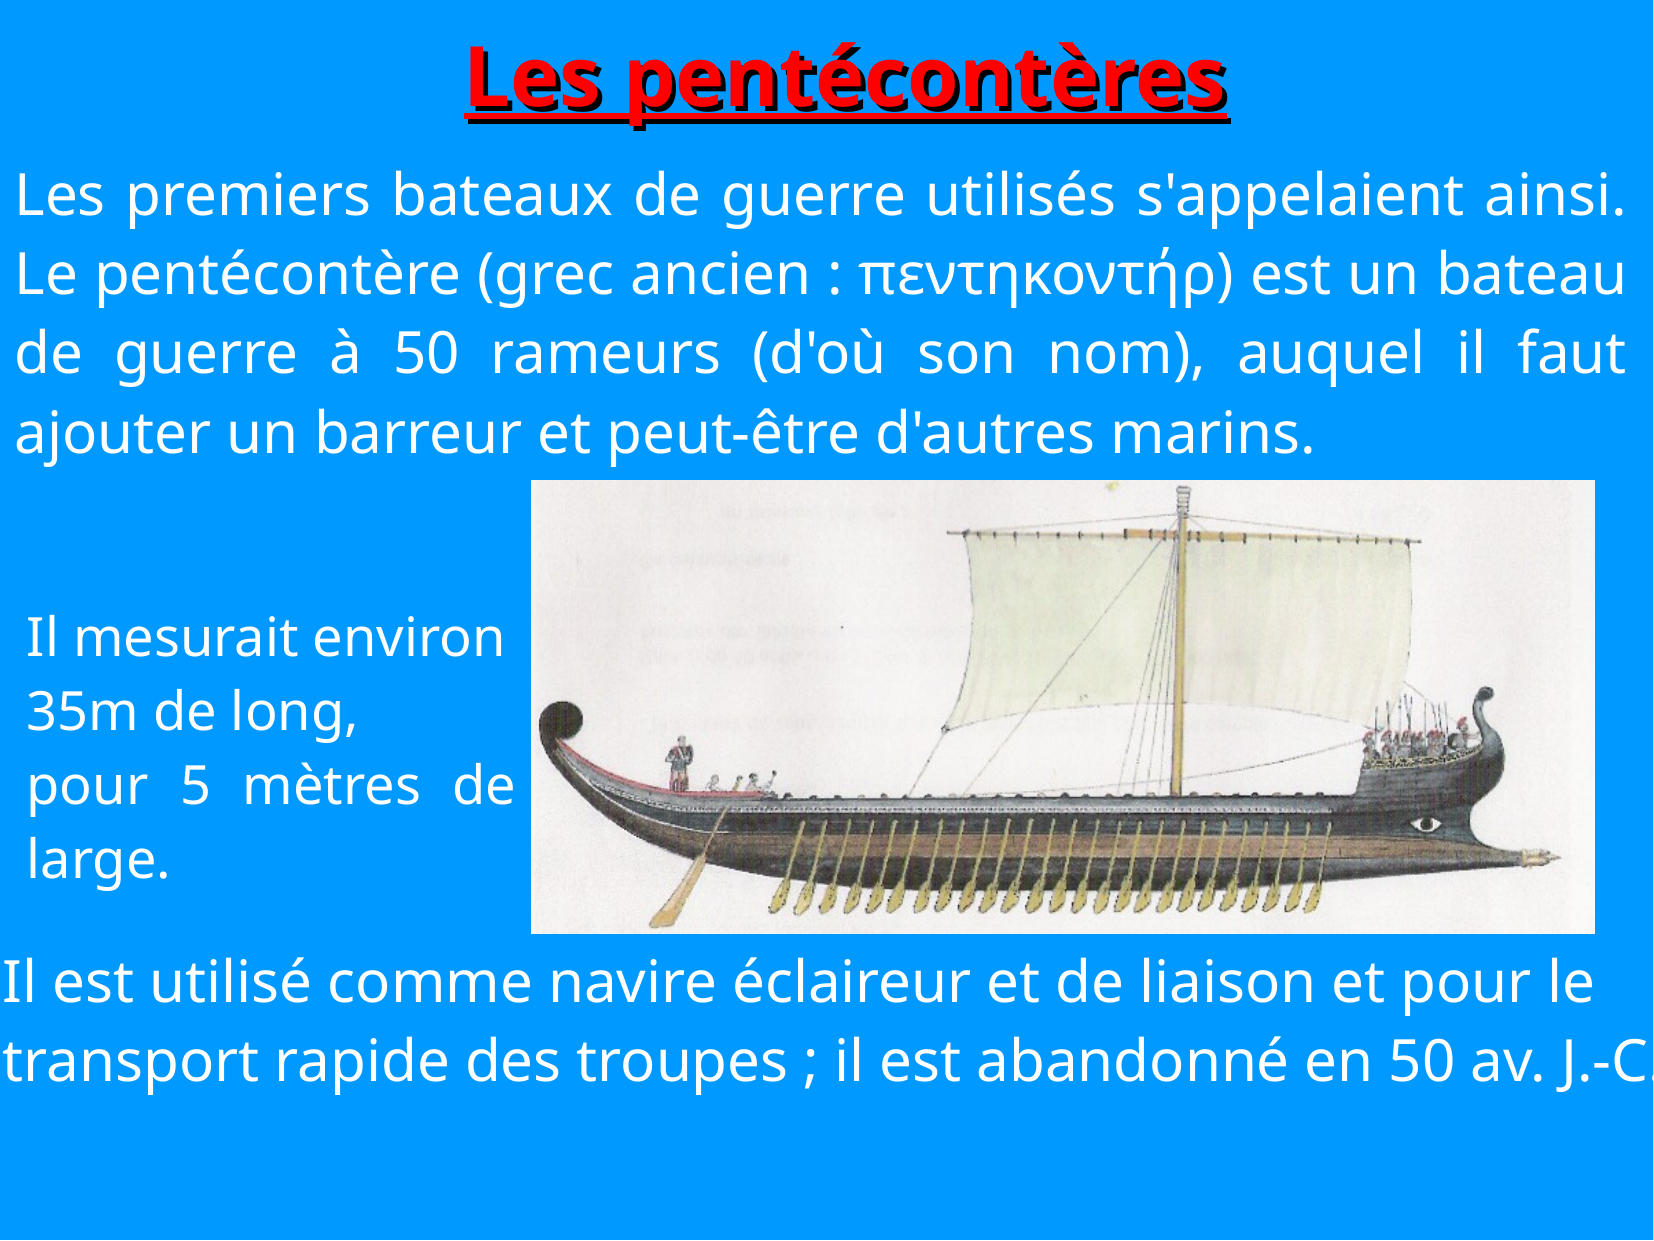

Les pentécontères
Les premiers bateaux de guerre utilisés s'appelaient ainsi. Le pentécontère (grec ancien : πεντηκοντήρ) est un bateau de guerre à 50 rameurs (d'où son nom), auquel il faut ajouter un barreur et peut-être d'autres marins.
Il mesurait environ
35m de long,
pour 5 mètres de large.
Il est utilisé comme navire éclaireur et de liaison et pour le transport rapide des troupes ; il est abandonné en 50 av. J.-C.